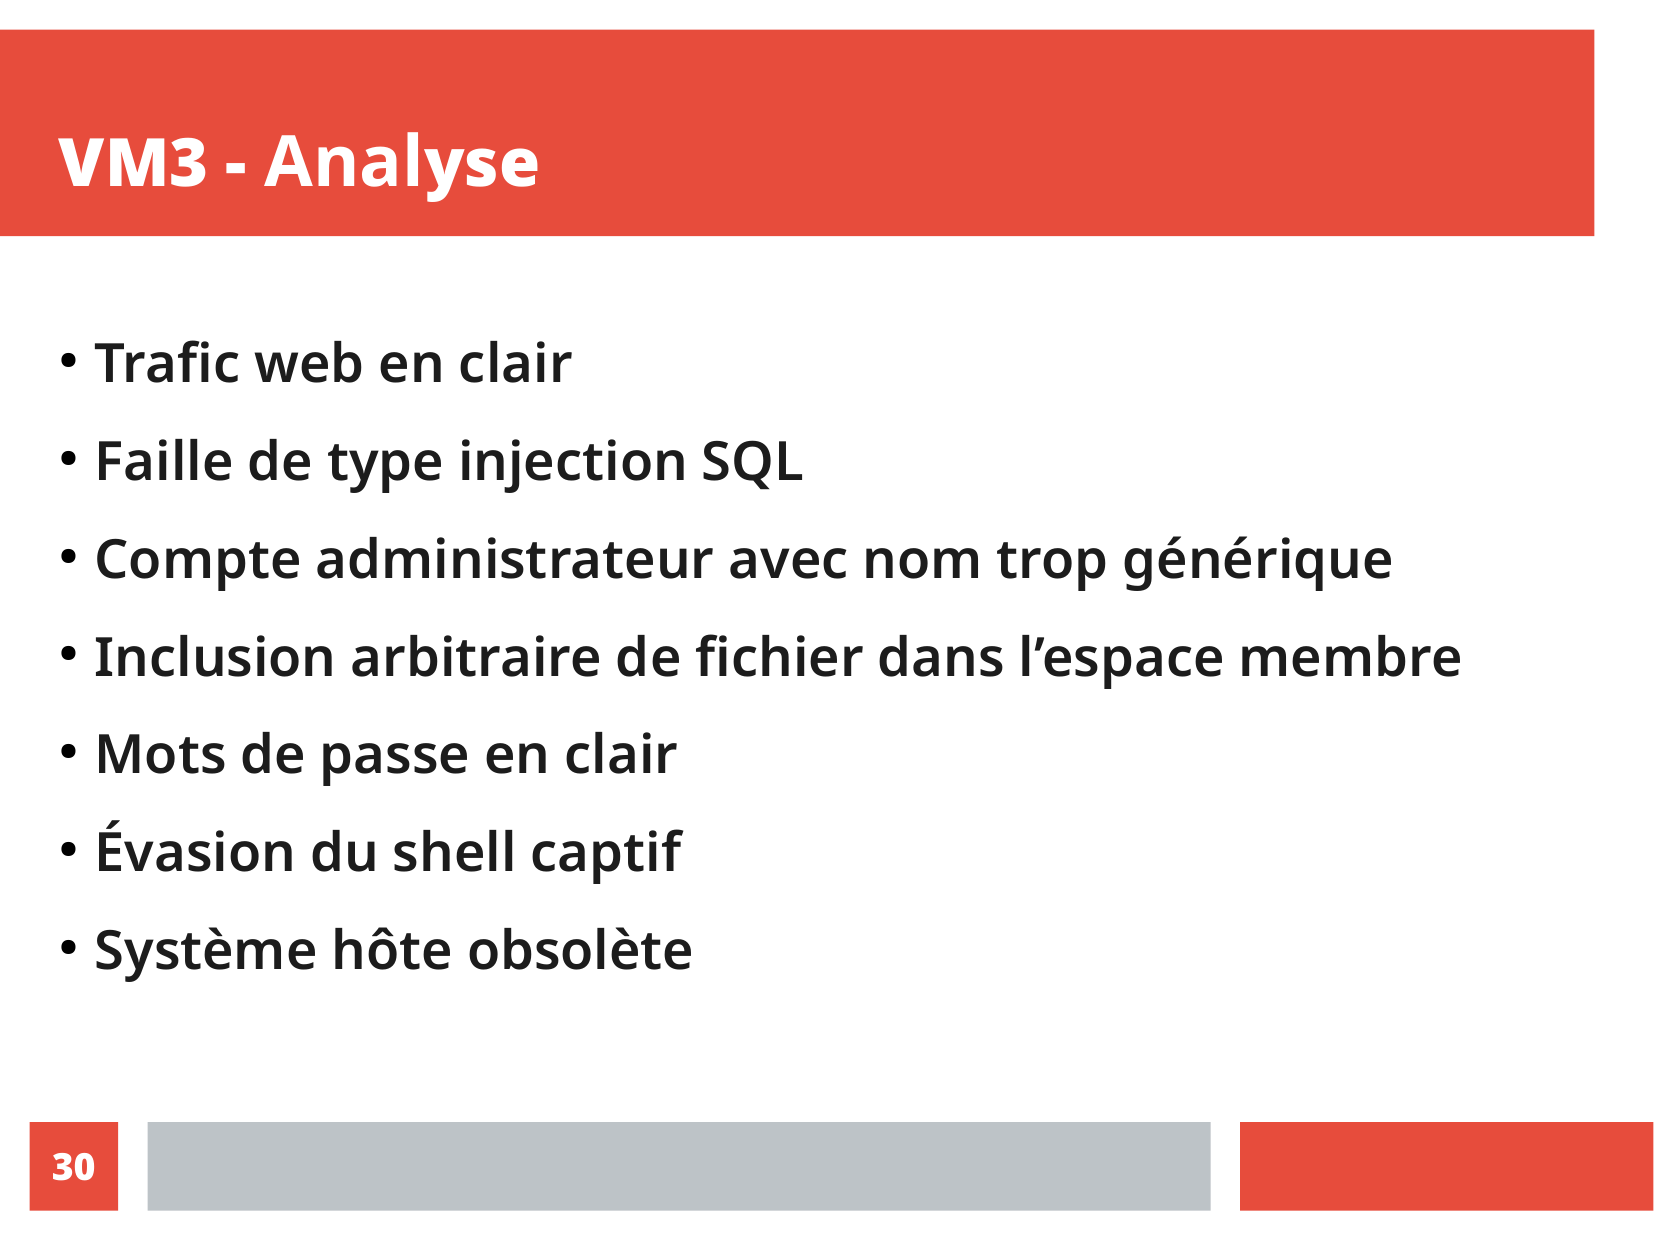

# VM3 - Analyse
Trafic web en clair
Faille de type injection SQL
Compte administrateur avec nom trop générique
Inclusion arbitraire de fichier dans l’espace membre
Mots de passe en clair
Évasion du shell captif
Système hôte obsolète
30